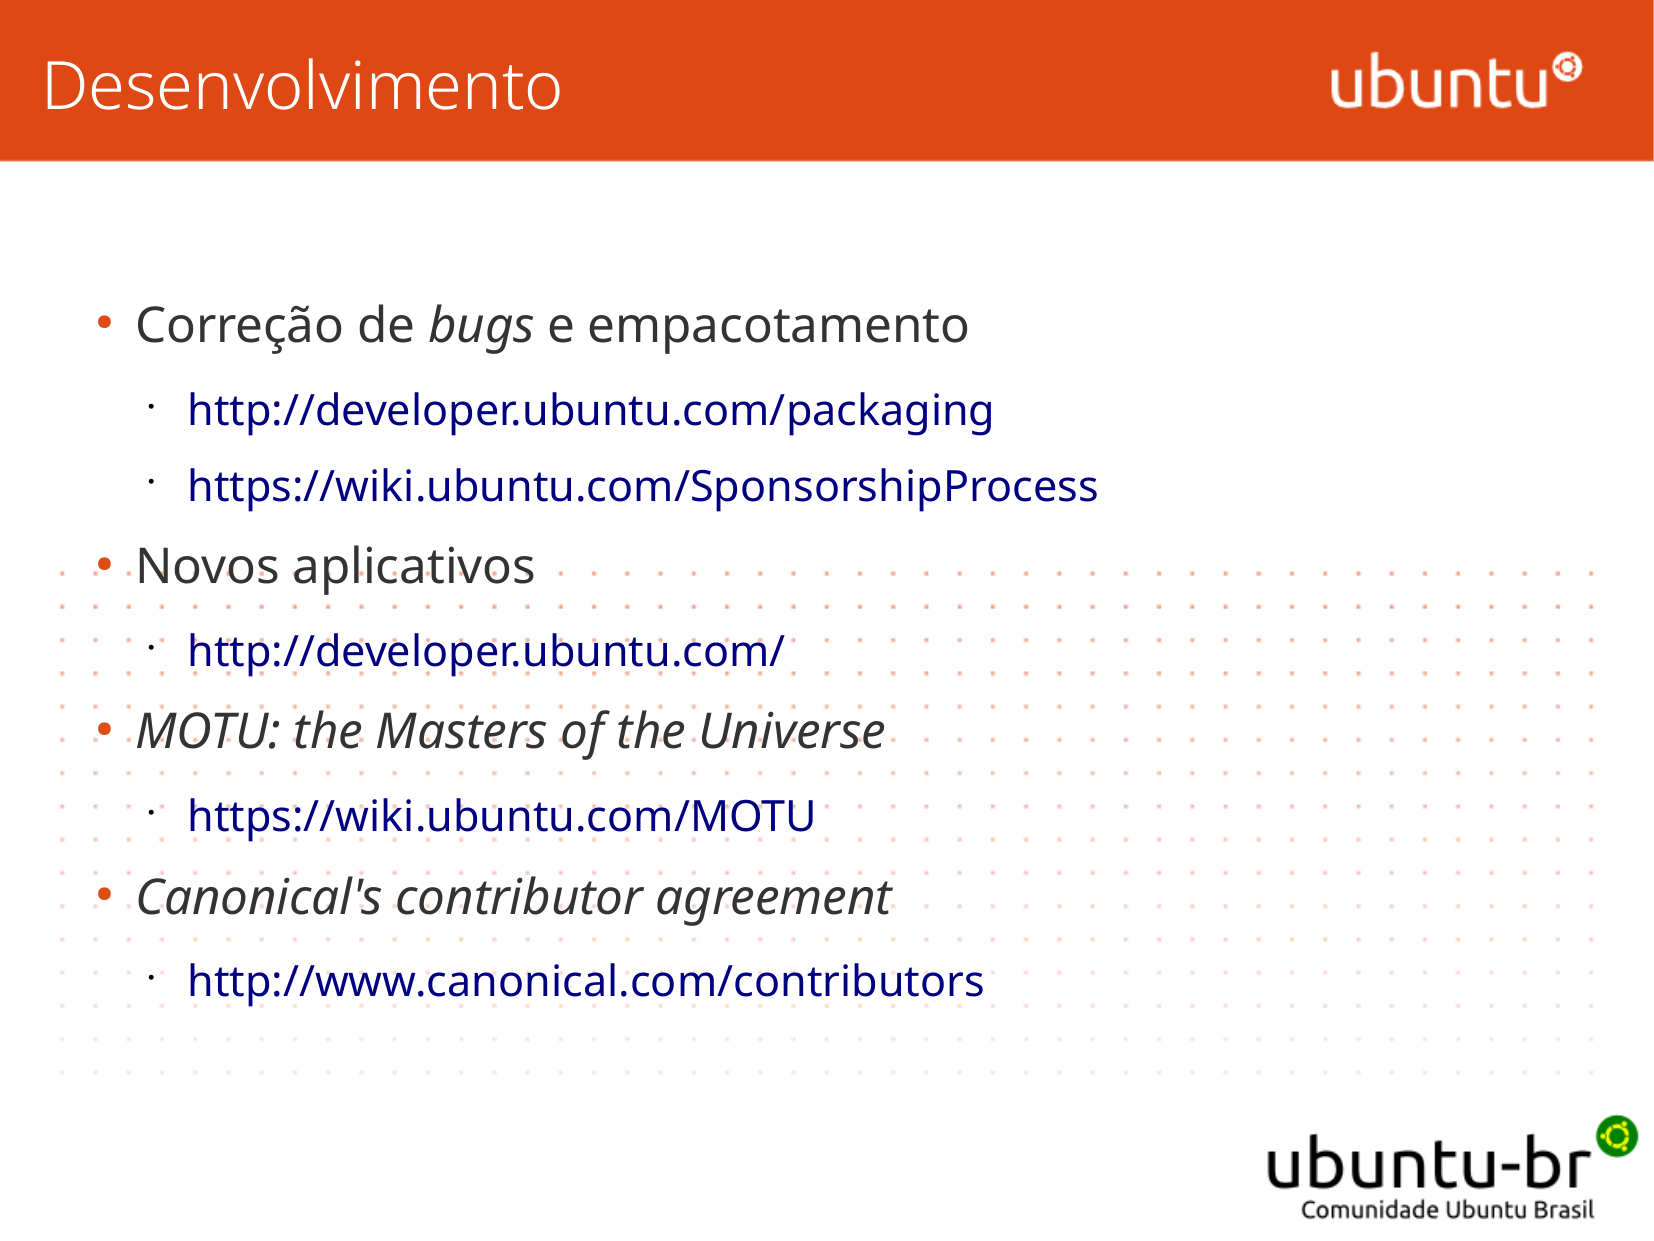

# Desenvolvimento
Correção de bugs e empacotamento
http://developer.ubuntu.com/packaging
https://wiki.ubuntu.com/SponsorshipProcess
Novos aplicativos
http://developer.ubuntu.com/
MOTU: the Masters of the Universe
https://wiki.ubuntu.com/MOTU
Canonical's contributor agreement
http://www.canonical.com/contributors